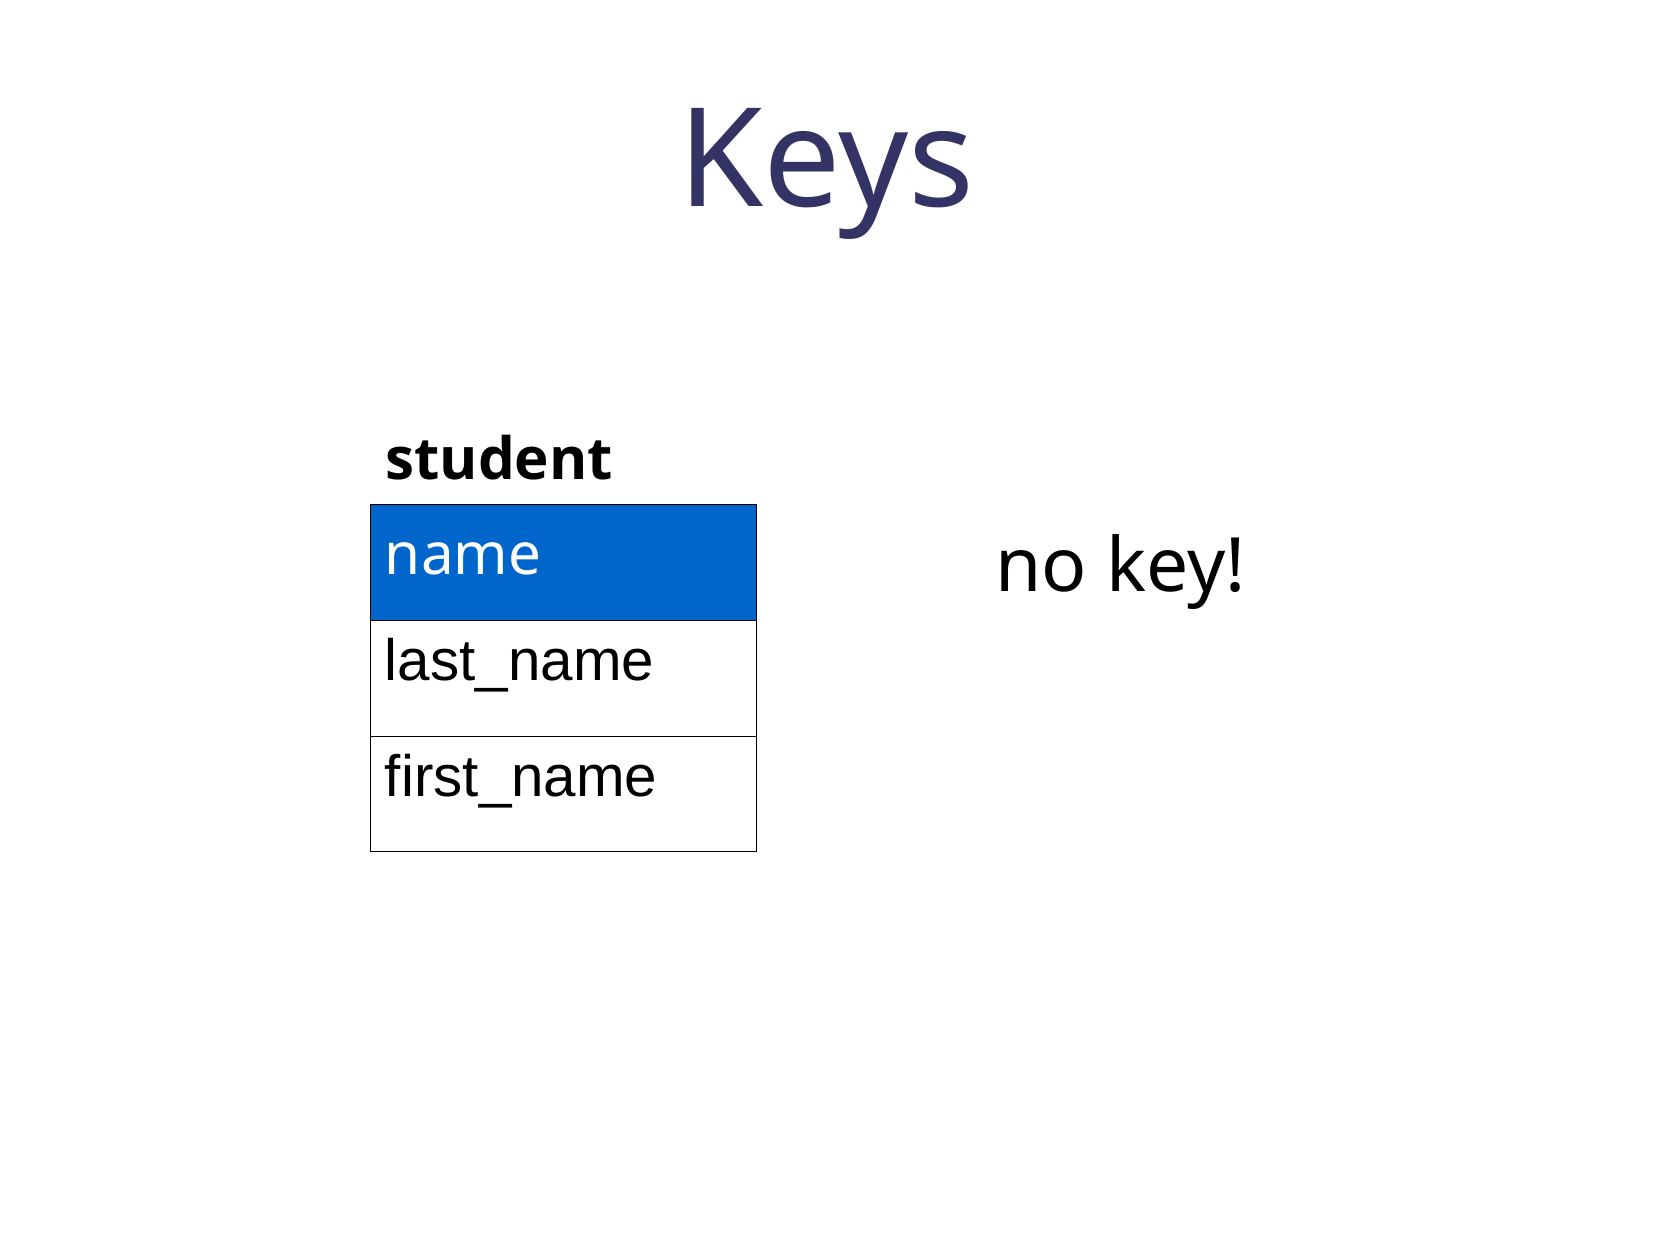

# Keys
student
no key!
| name |
| --- |
| last\_name |
| first\_name |